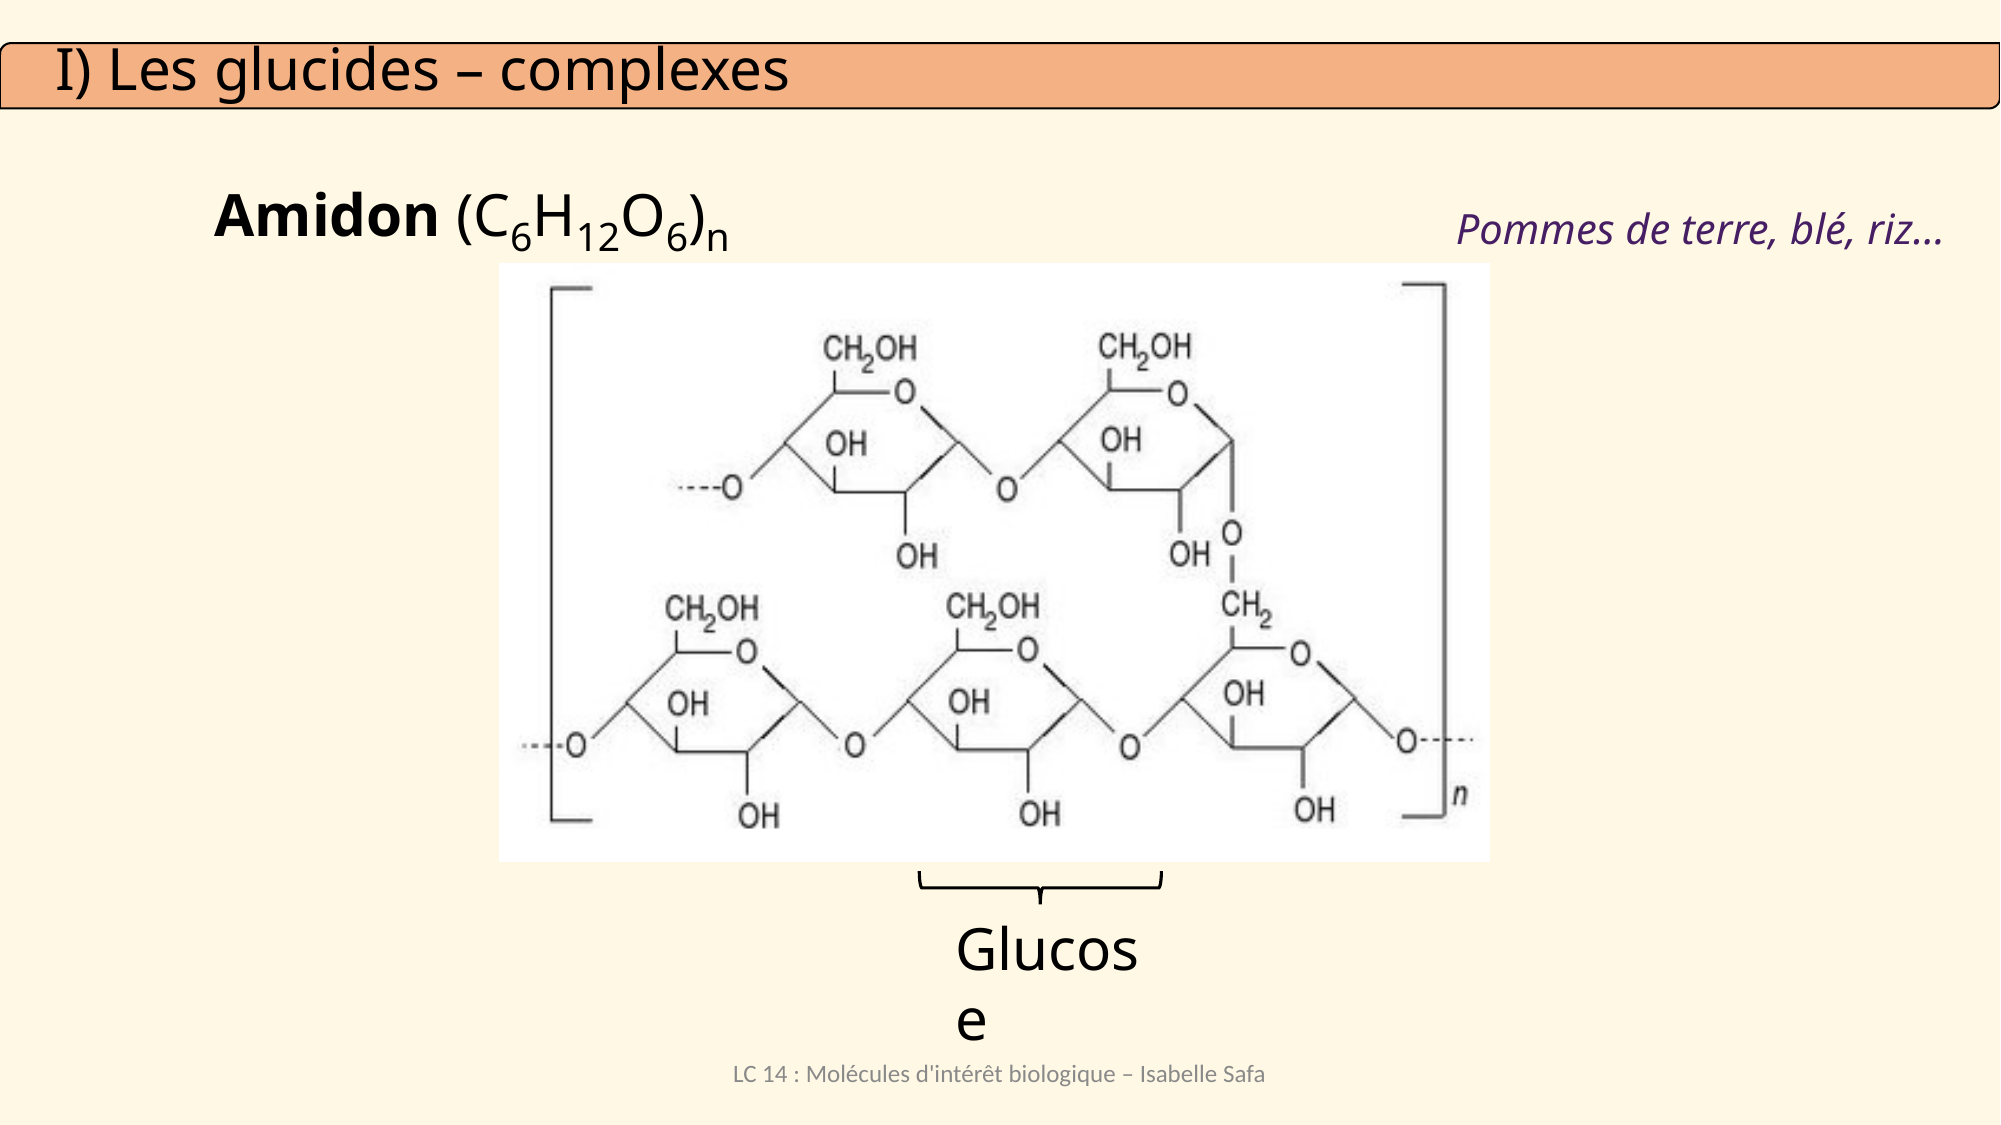

I) Les glucides – complexes
Amidon (C6H12O6)n
Pommes de terre, blé, riz…
Glucose
LC 14 : Molécules d'intérêt biologique – Isabelle Safa